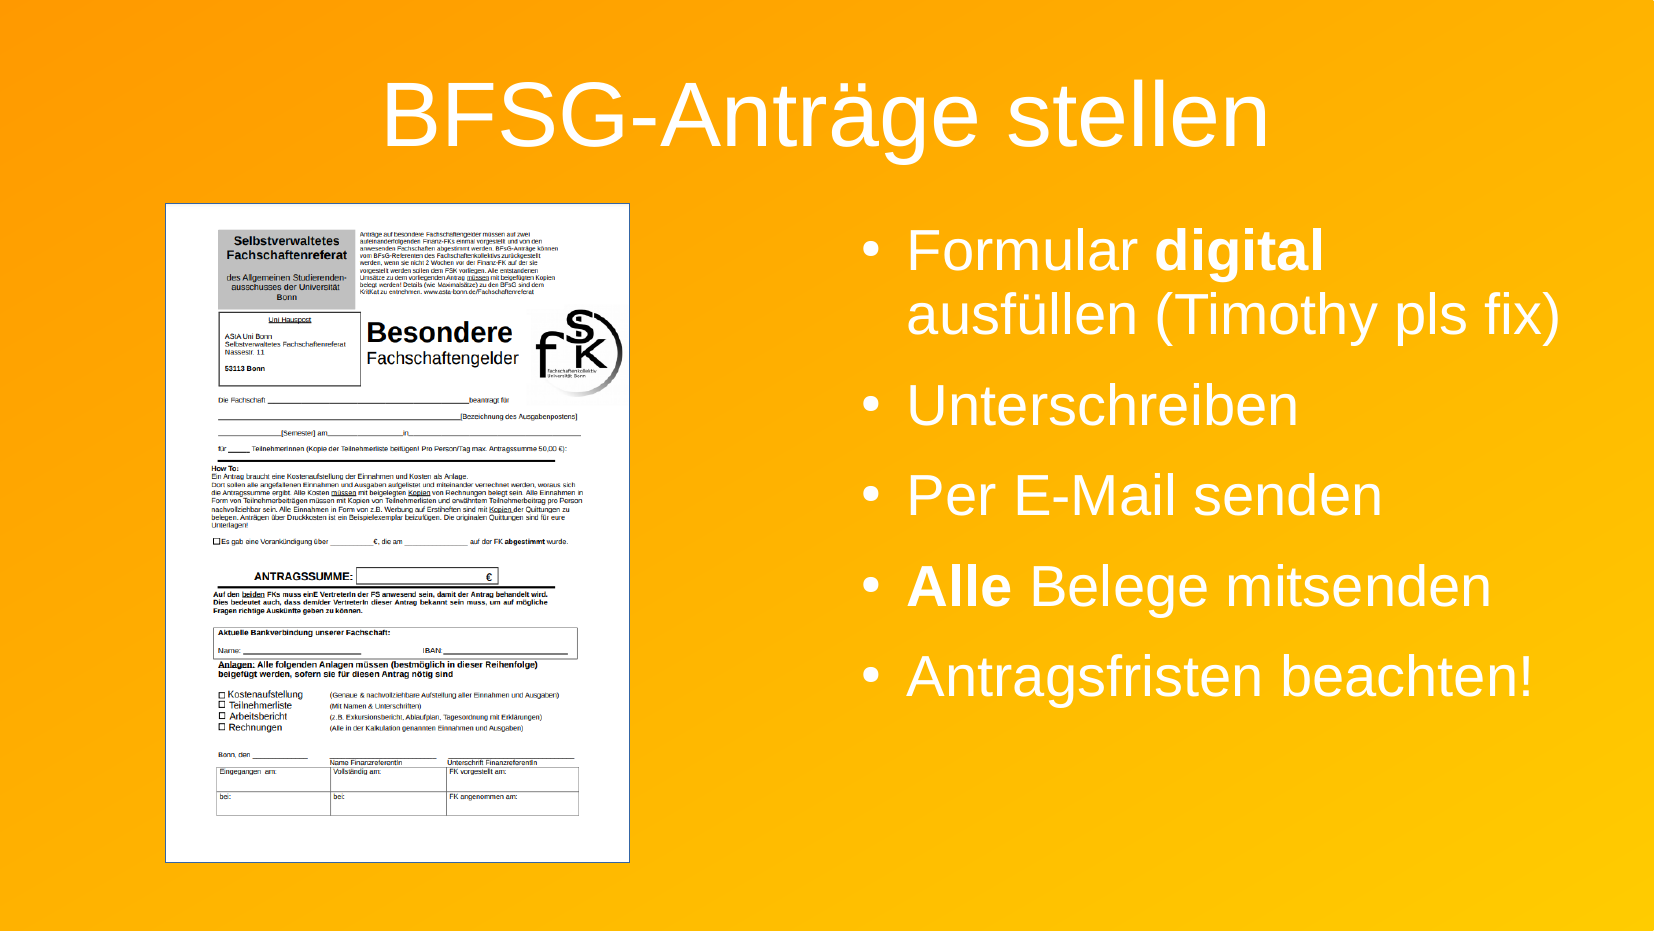

# BFSG-Anträge stellen
Formular digital ausfüllen (Timothy pls fix)
Unterschreiben
Per E-Mail senden
Alle Belege mitsenden
Antragsfristen beachten!